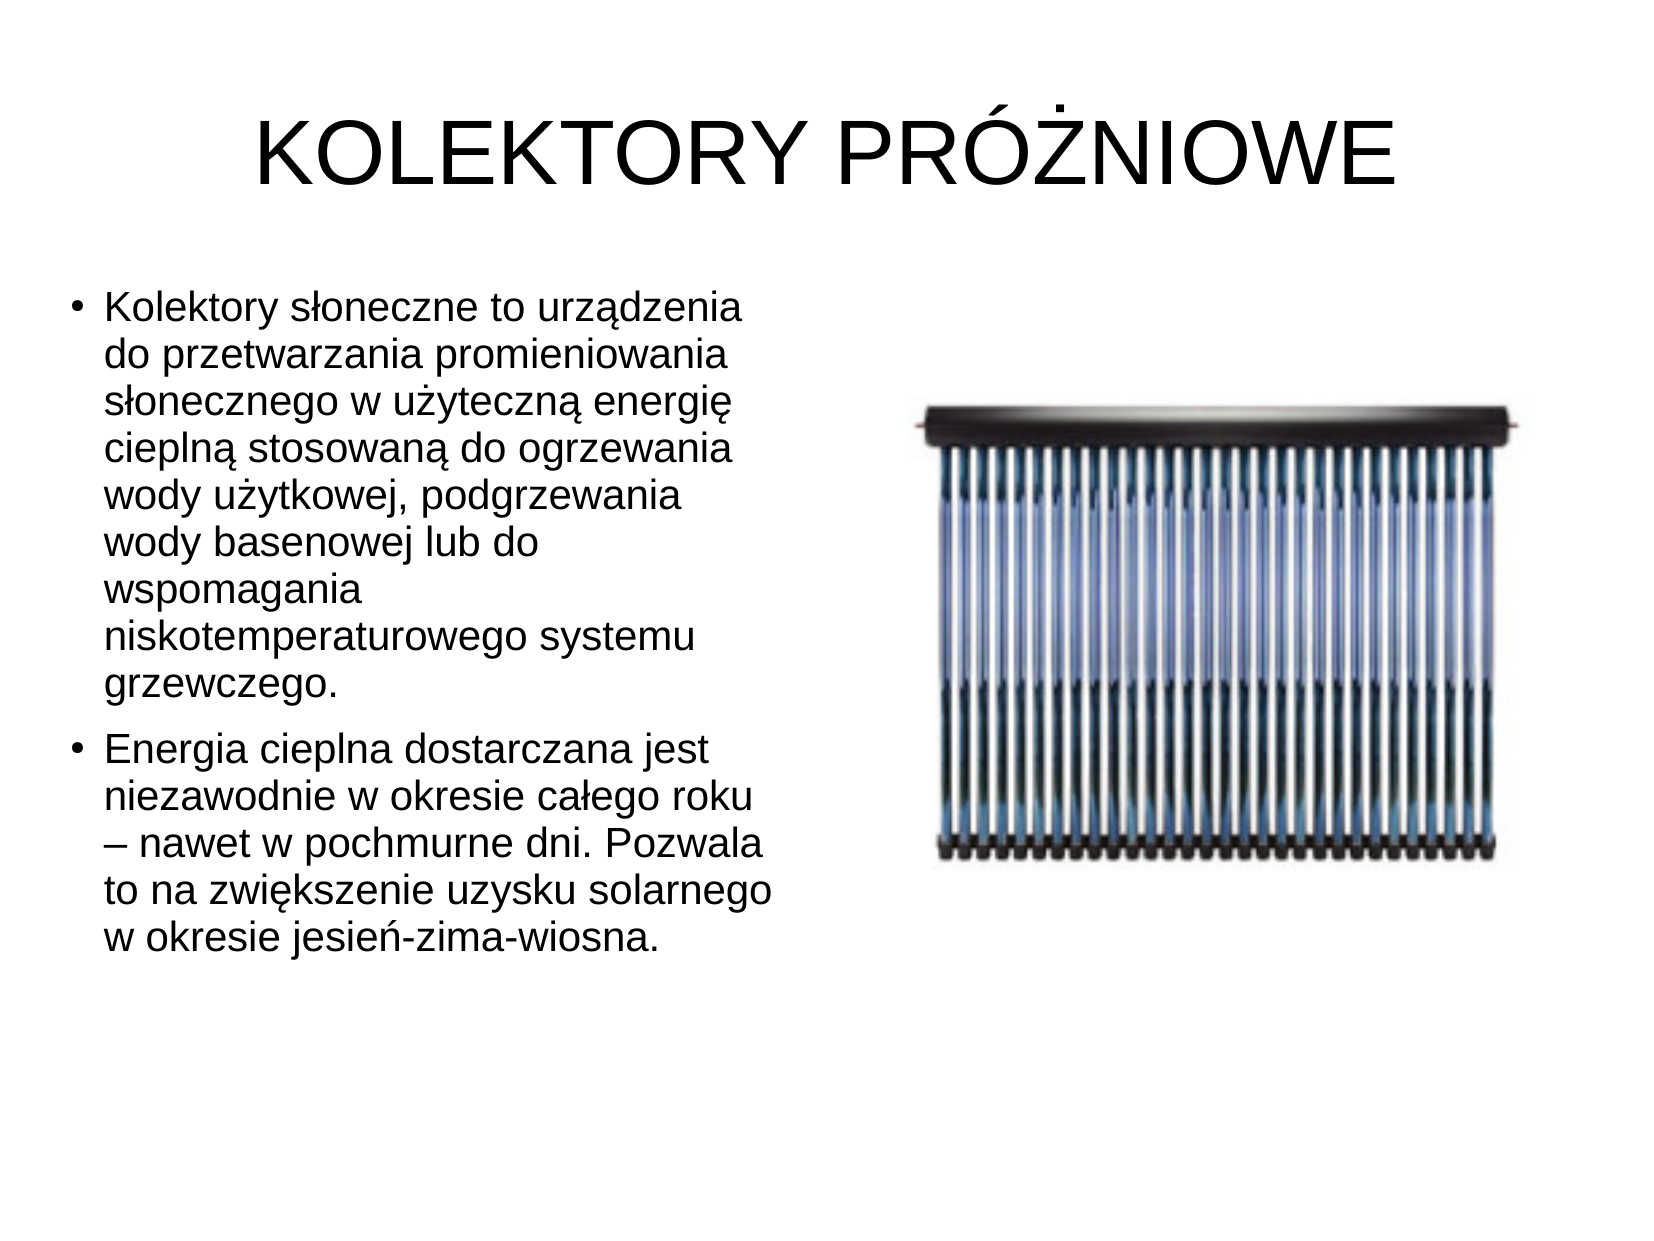

# KOLEKTORY PRÓŻNIOWE
Kolektory słoneczne to urządzenia do przetwarzania promieniowania słonecznego w użyteczną energię cieplną stosowaną do ogrzewania wody użytkowej, podgrzewania wody basenowej lub do wspomagania niskotemperaturowego systemu grzewczego.
Energia cieplna dostarczana jest niezawodnie w okresie całego roku – nawet w pochmurne dni. Pozwala to na zwiększenie uzysku solarnego w okresie jesień-zima-wiosna.